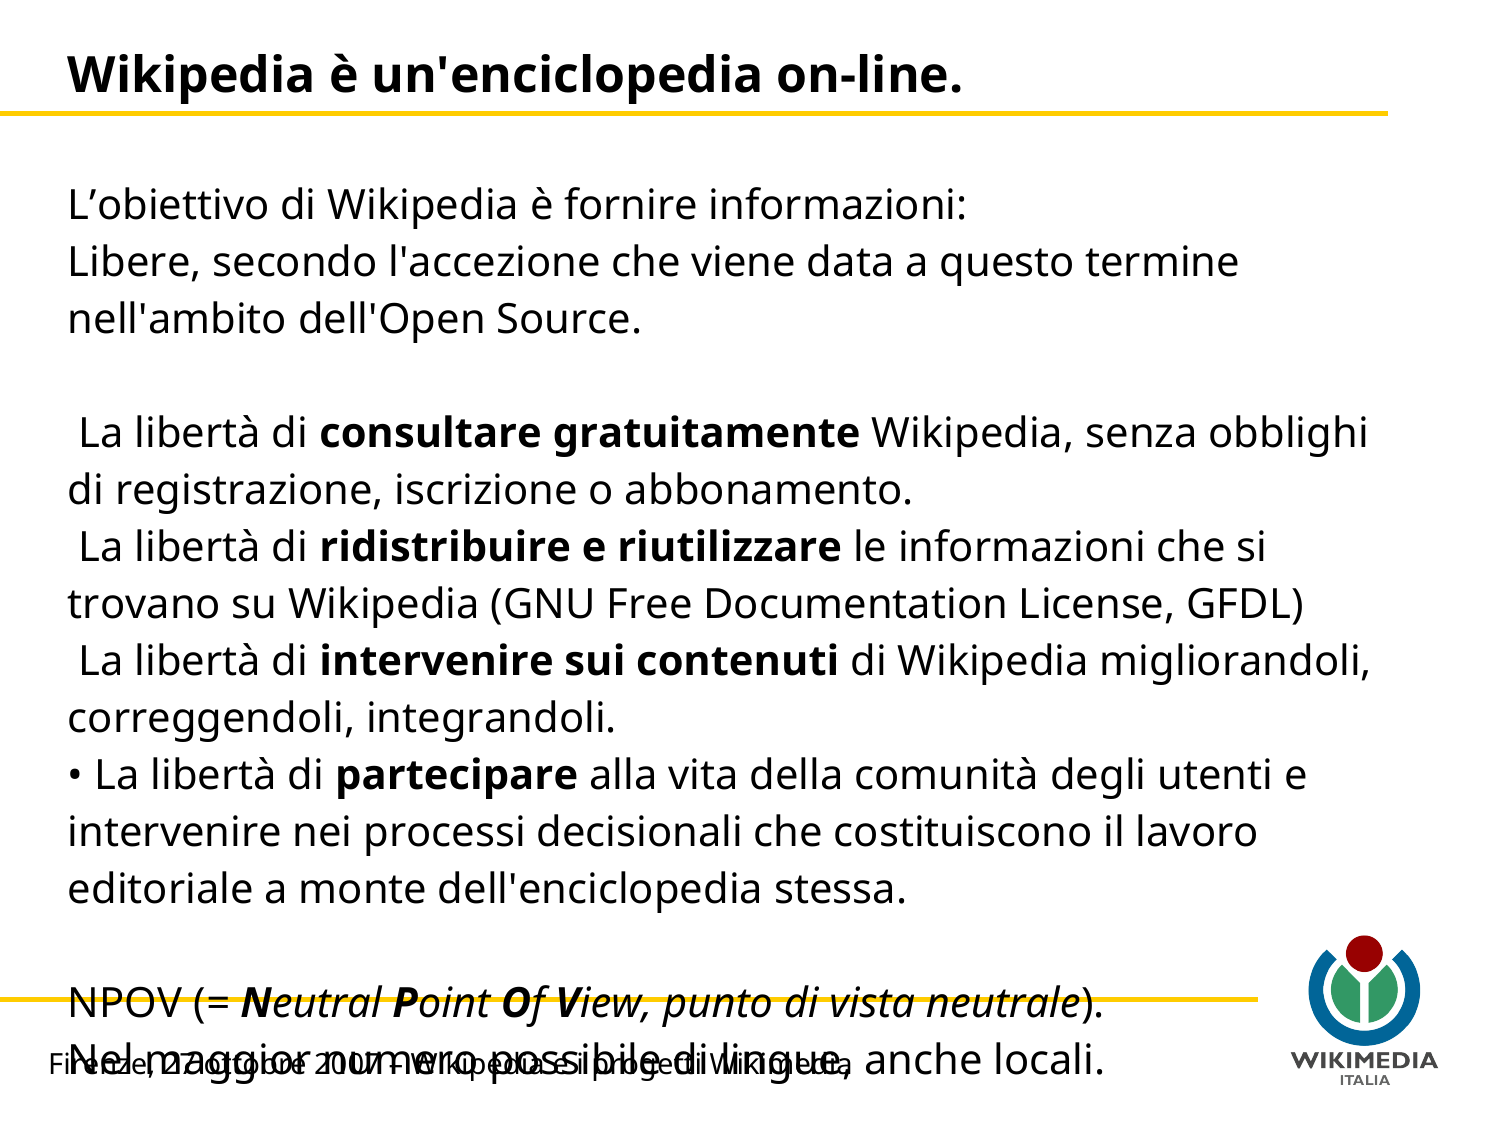

Wikipedia è un'enciclopedia on-line.
L’obiettivo di Wikipedia è fornire informazioni:
Libere, secondo l'accezione che viene data a questo termine nell'ambito dell'Open Source.
 La libertà di consultare gratuitamente Wikipedia, senza obblighi di registrazione, iscrizione o abbonamento.
 La libertà di ridistribuire e riutilizzare le informazioni che si trovano su Wikipedia (GNU Free Documentation License, GFDL)
 La libertà di intervenire sui contenuti di Wikipedia migliorandoli, correggendoli, integrandoli.
• La libertà di partecipare alla vita della comunità degli utenti e intervenire nei processi decisionali che costituiscono il lavoro editoriale a monte dell'enciclopedia stessa.
NPOV (= Neutral Point Of View, punto di vista neutrale).
Nel maggior numero possibile di lingue, anche locali.
Firenze, 27 ottobre 2007 – Wikipedia e i progetti Wikimedia